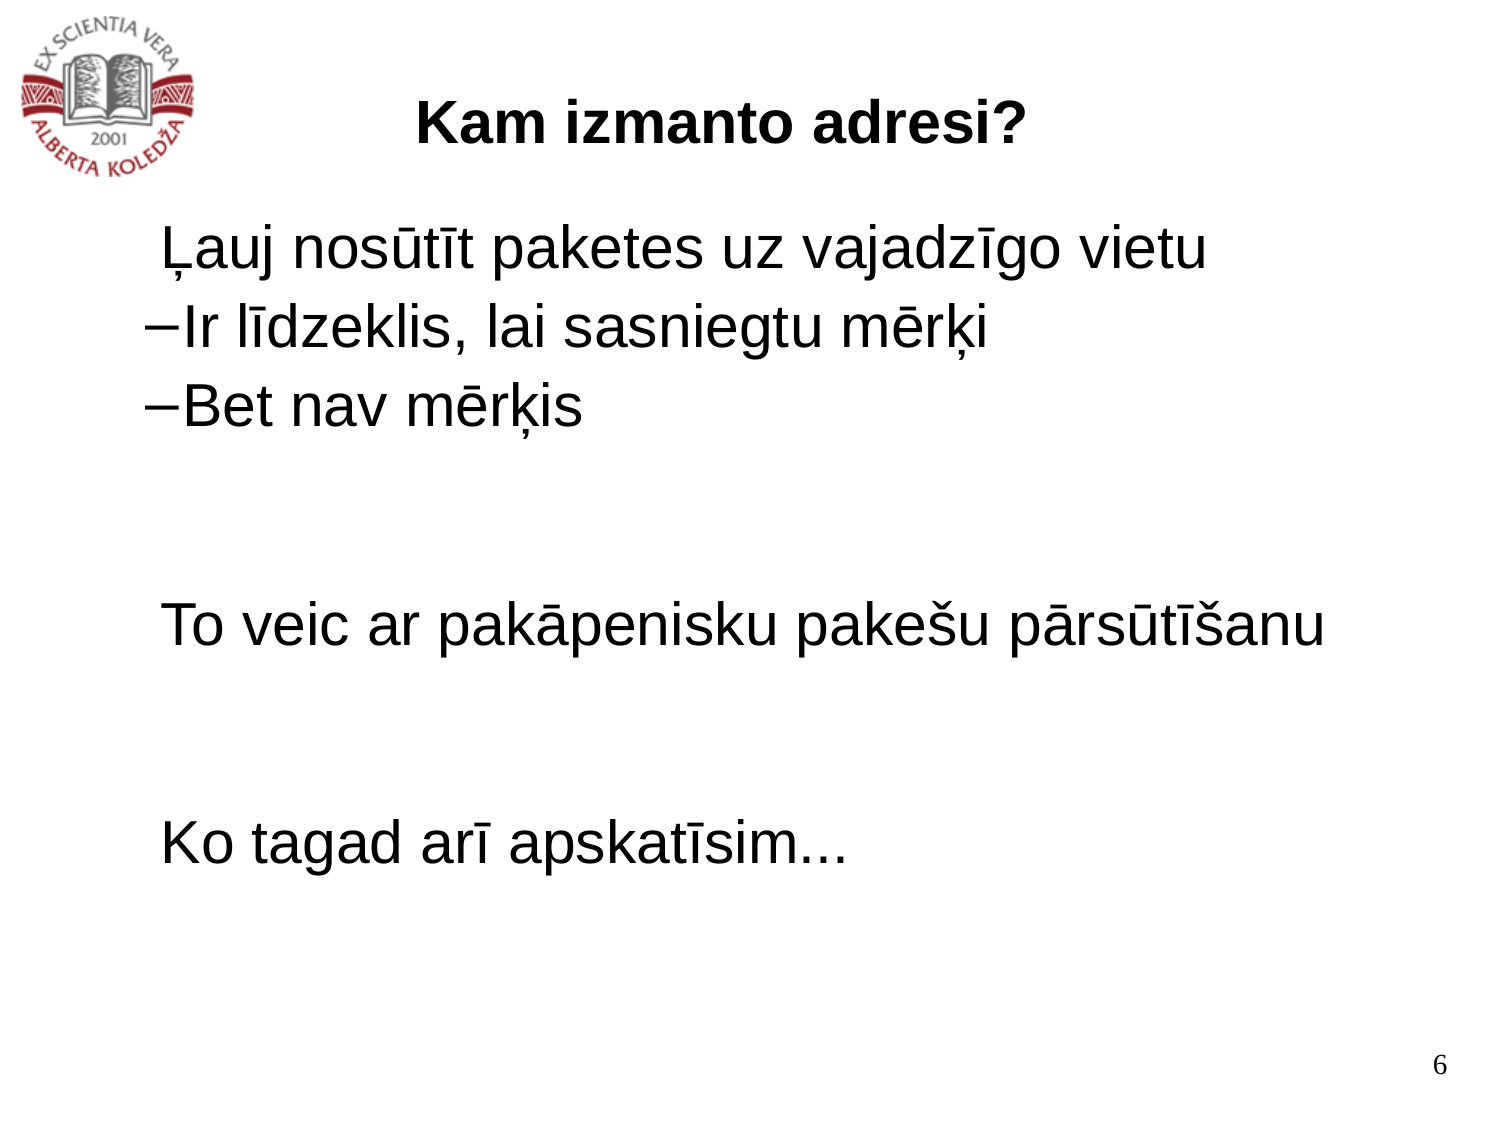

# Kam izmanto adresi?
Ļauj nosūtīt paketes uz vajadzīgo vietu
Ir līdzeklis, lai sasniegtu mērķi
Bet nav mērķis
To veic ar pakāpenisku pakešu pārsūtīšanu
Ko tagad arī apskatīsim...
6